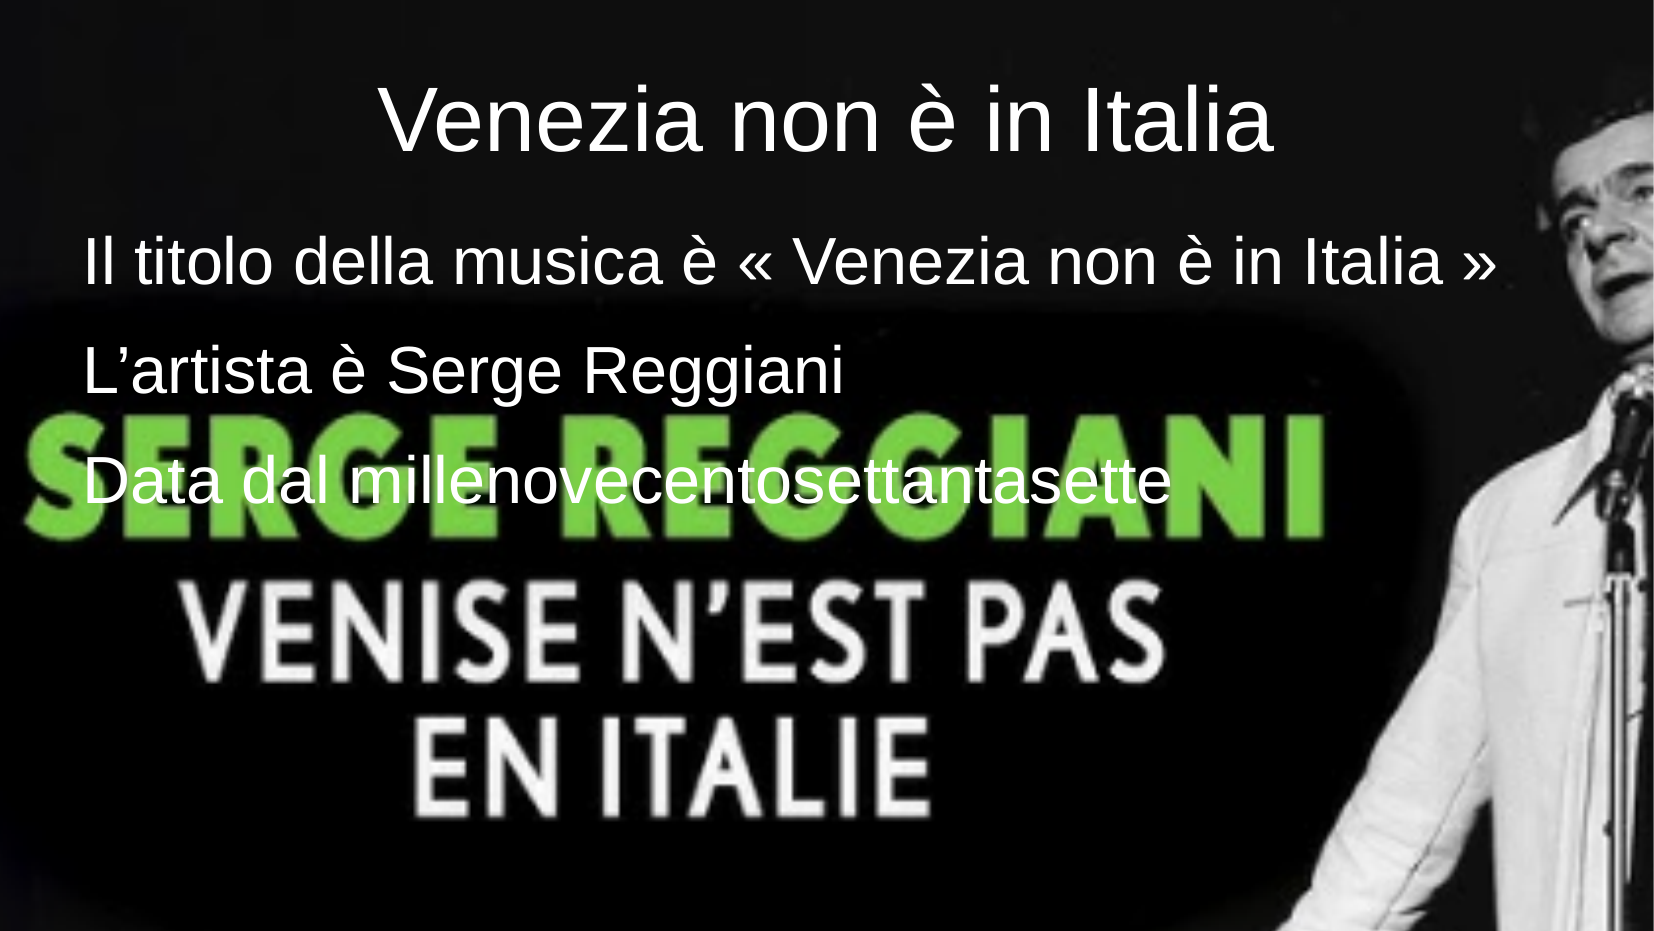

# Venezia non è in Italia
Il titolo della musica è « Venezia non è in Italia »
L’artista è Serge Reggiani
Data dal millenovecentosettantasette